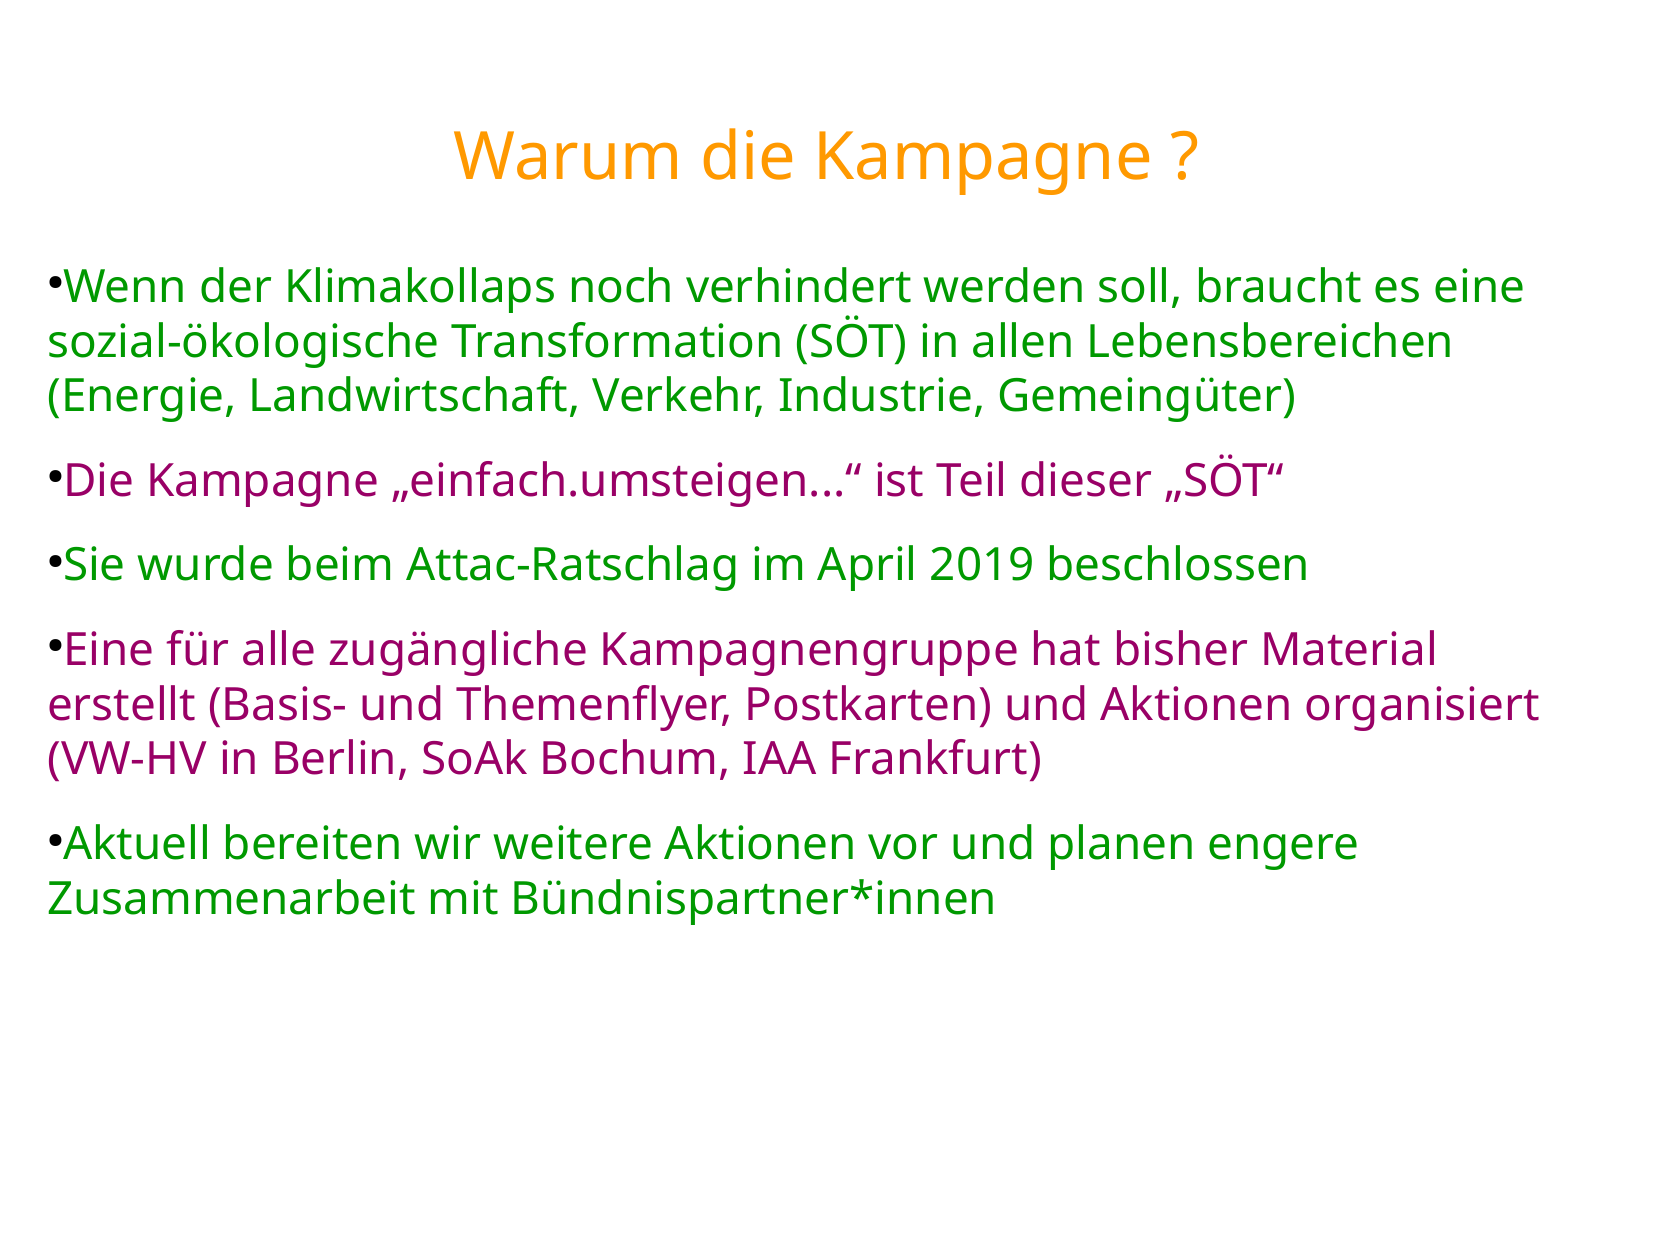

# Warum die Kampagne ?
Wenn der Klimakollaps noch verhindert werden soll, braucht es eine sozial-ökologische Transformation (SÖT) in allen Lebensbereichen (Energie, Landwirtschaft, Verkehr, Industrie, Gemeingüter)
Die Kampagne „einfach.umsteigen...“ ist Teil dieser „SÖT“
Sie wurde beim Attac-Ratschlag im April 2019 beschlossen
Eine für alle zugängliche Kampagnengruppe hat bisher Material erstellt (Basis- und Themenflyer, Postkarten) und Aktionen organisiert (VW-HV in Berlin, SoAk Bochum, IAA Frankfurt)
Aktuell bereiten wir weitere Aktionen vor und planen engere Zusammenarbeit mit Bündnispartner*innen